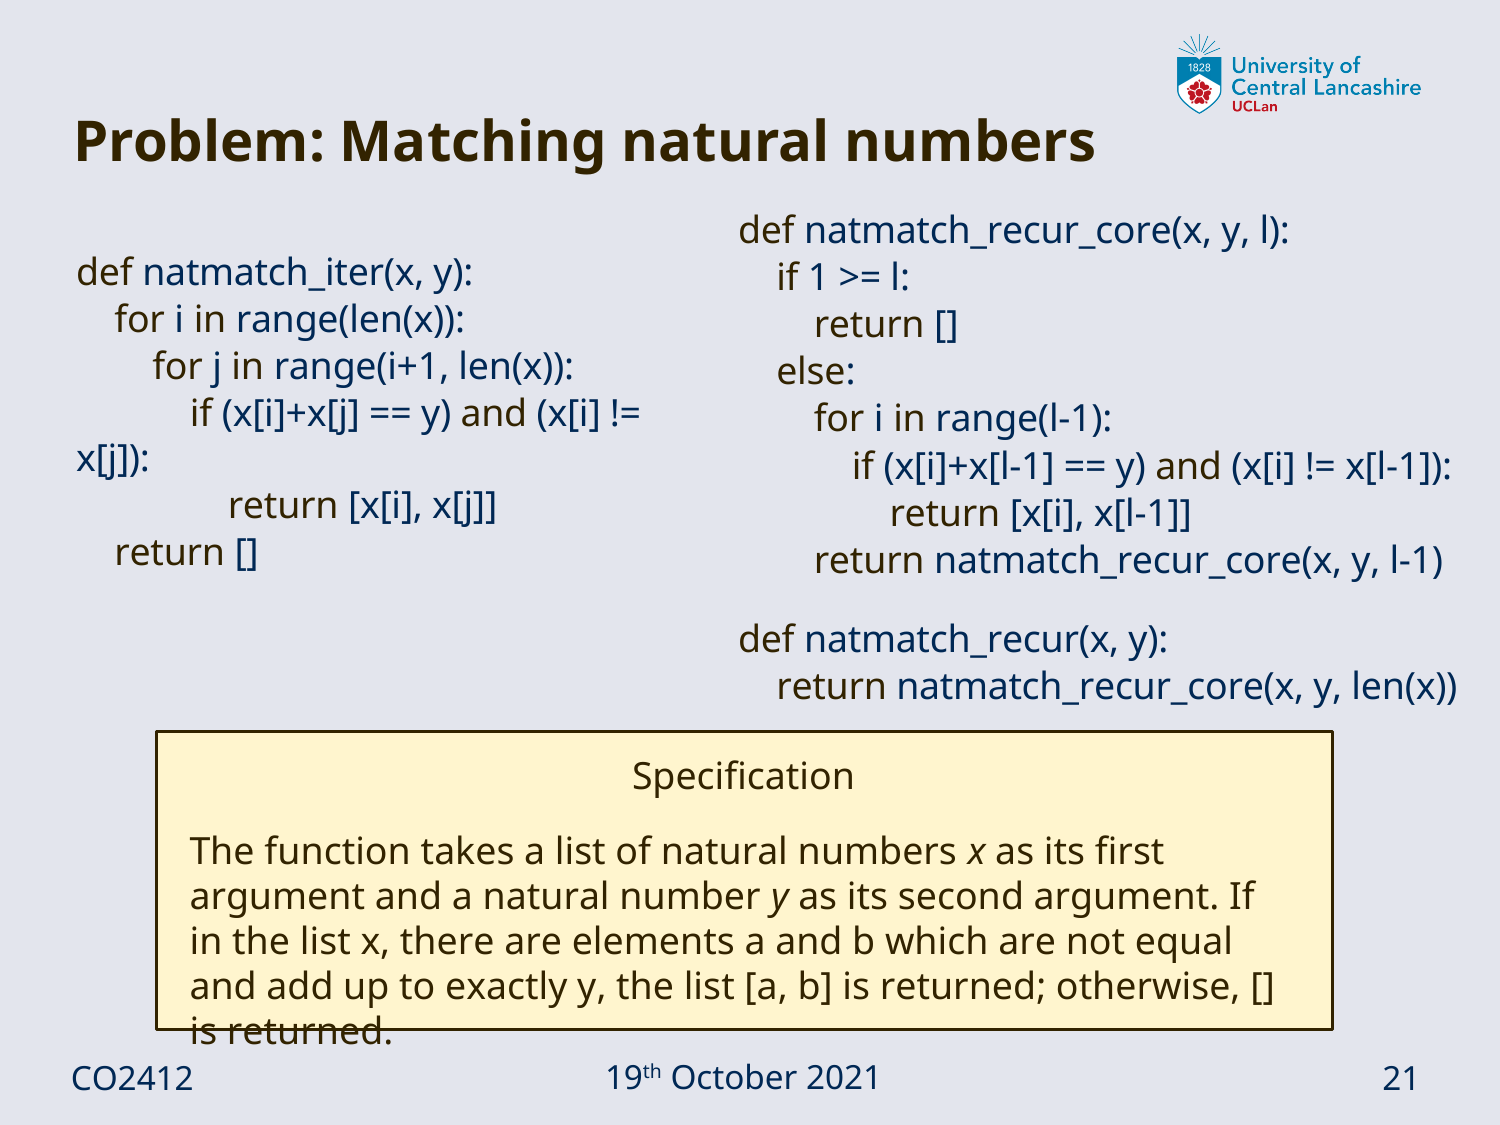

# Problem: Matching natural numbers
def natmatch_recur_core(x, y, l):
 if 1 >= l:
 return []
 else:
 for i in range(l-1):
 if (x[i]+x[l-1] == y) and (x[i] != x[l-1]):
 return [x[i], x[l-1]]
 return natmatch_recur_core(x, y, l-1)
def natmatch_recur(x, y):
 return natmatch_recur_core(x, y, len(x))
def natmatch_iter(x, y):
 for i in range(len(x)):
 for j in range(i+1, len(x)):
 if (x[i]+x[j] == y) and (x[i] != x[j]):
 return [x[i], x[j]]
 return []
Specification
The function takes a list of natural numbers x as its first argument and a natural number y as its second argument. If in the list x, there are elements a and b which are not equal and add up to exactly y, the list [a, b] is returned; otherwise, [] is returned.